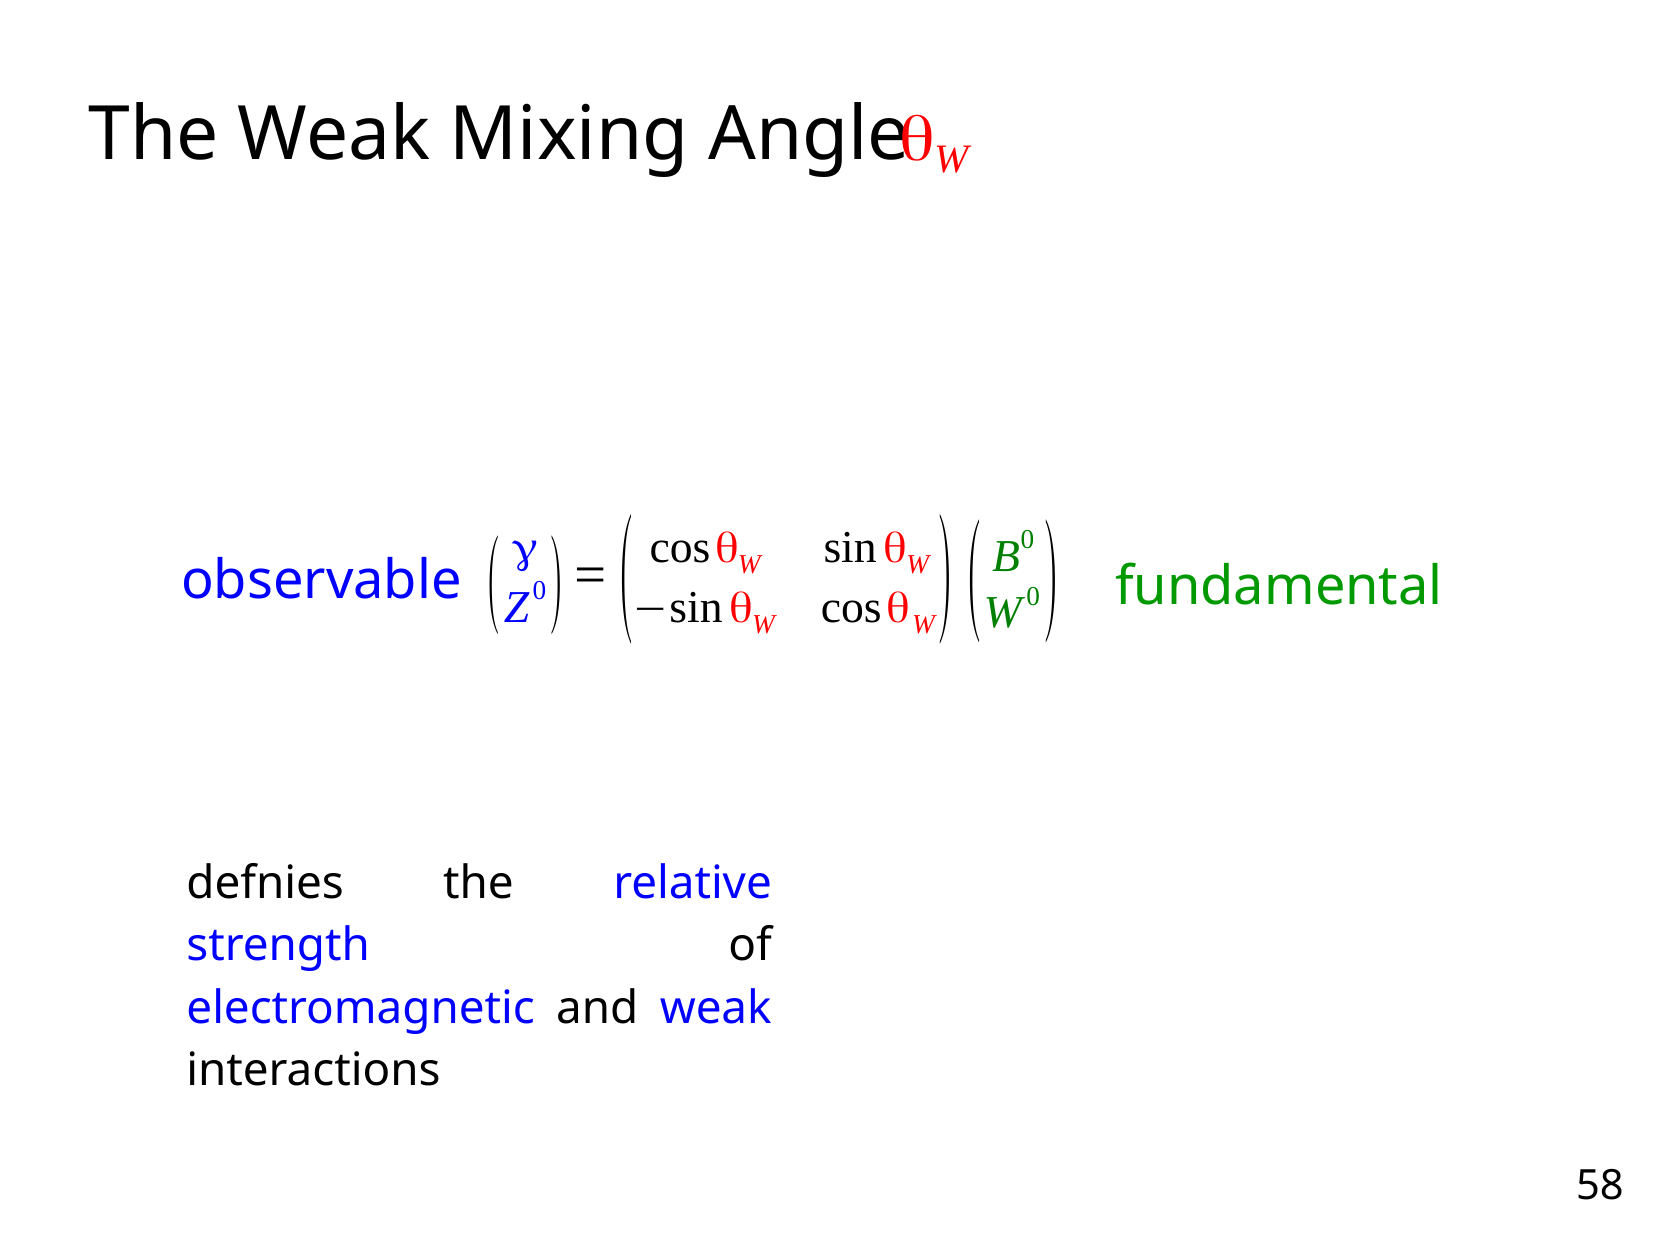

The Weak Mixing Angle
observable
fundamental
defnies the relative strength of electromagnetic and weak interactions
58